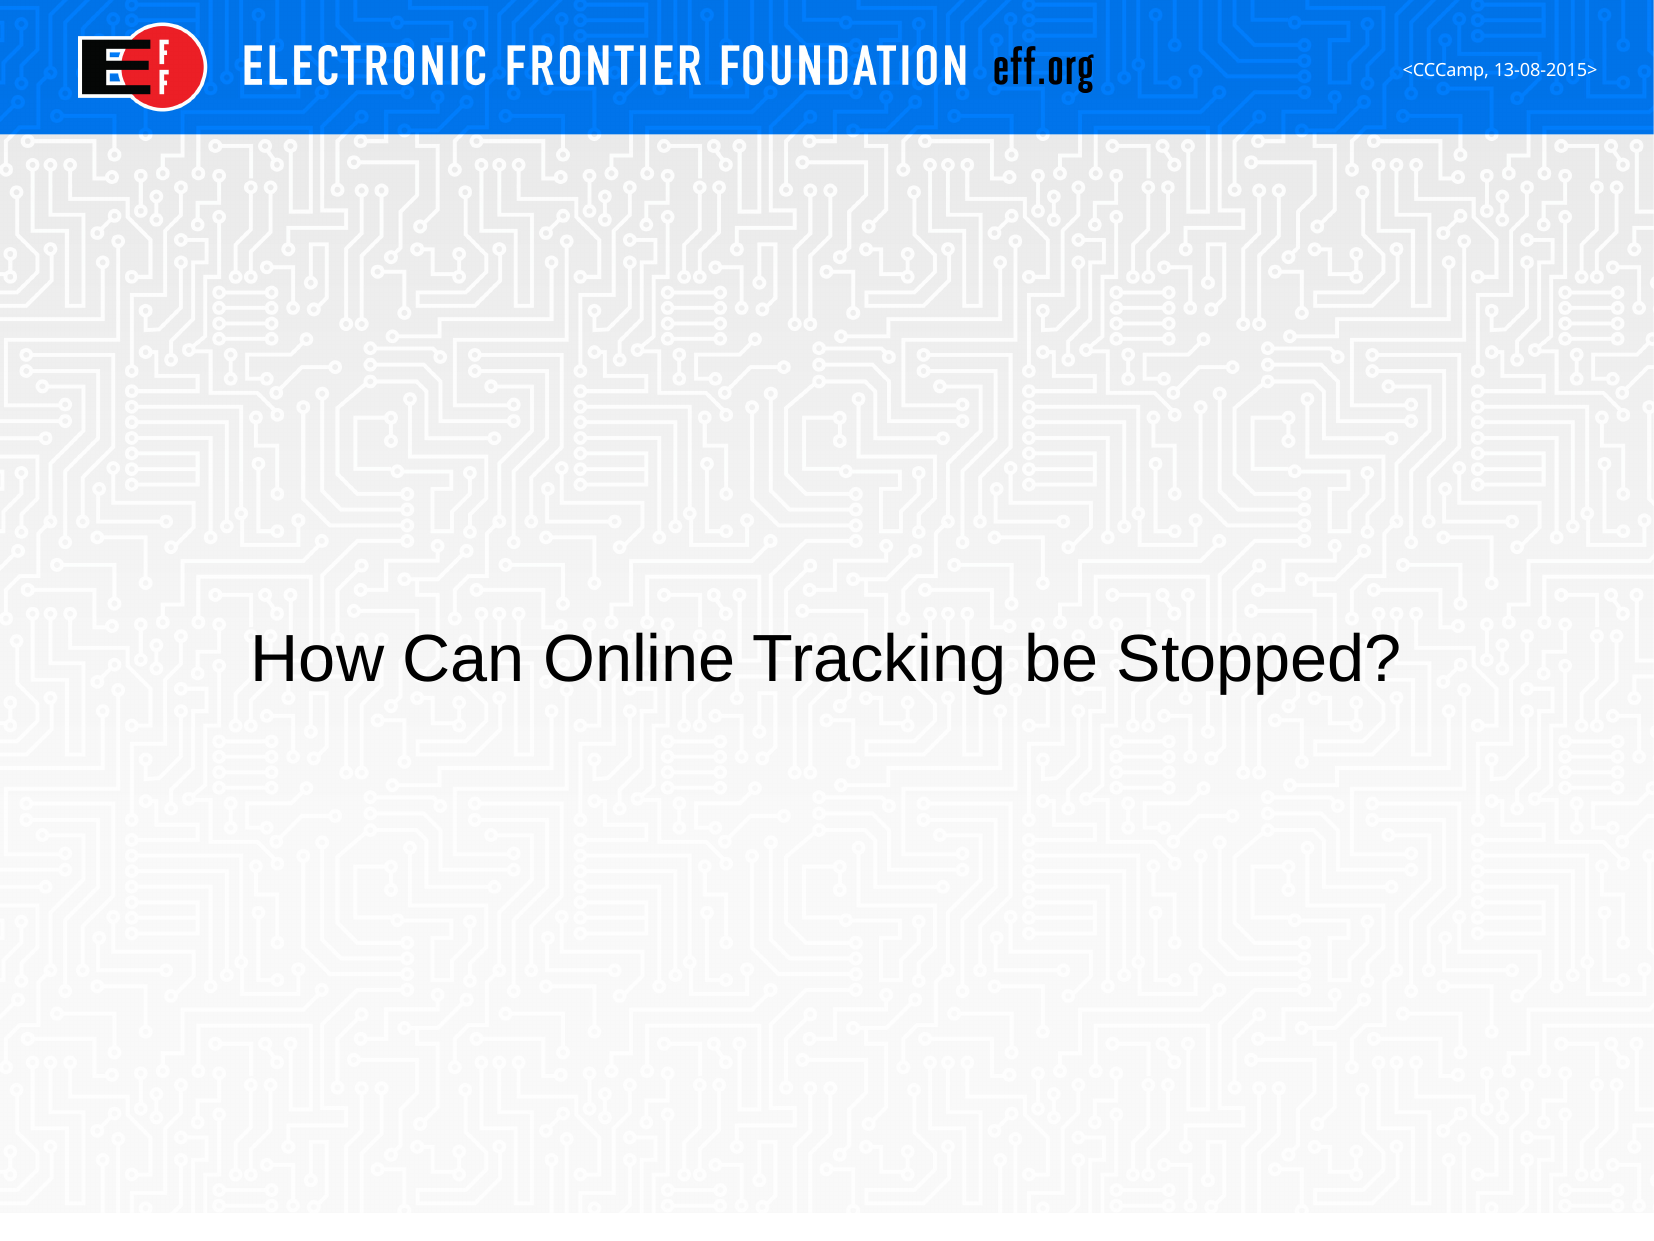

# How Can Online Tracking be Stopped?